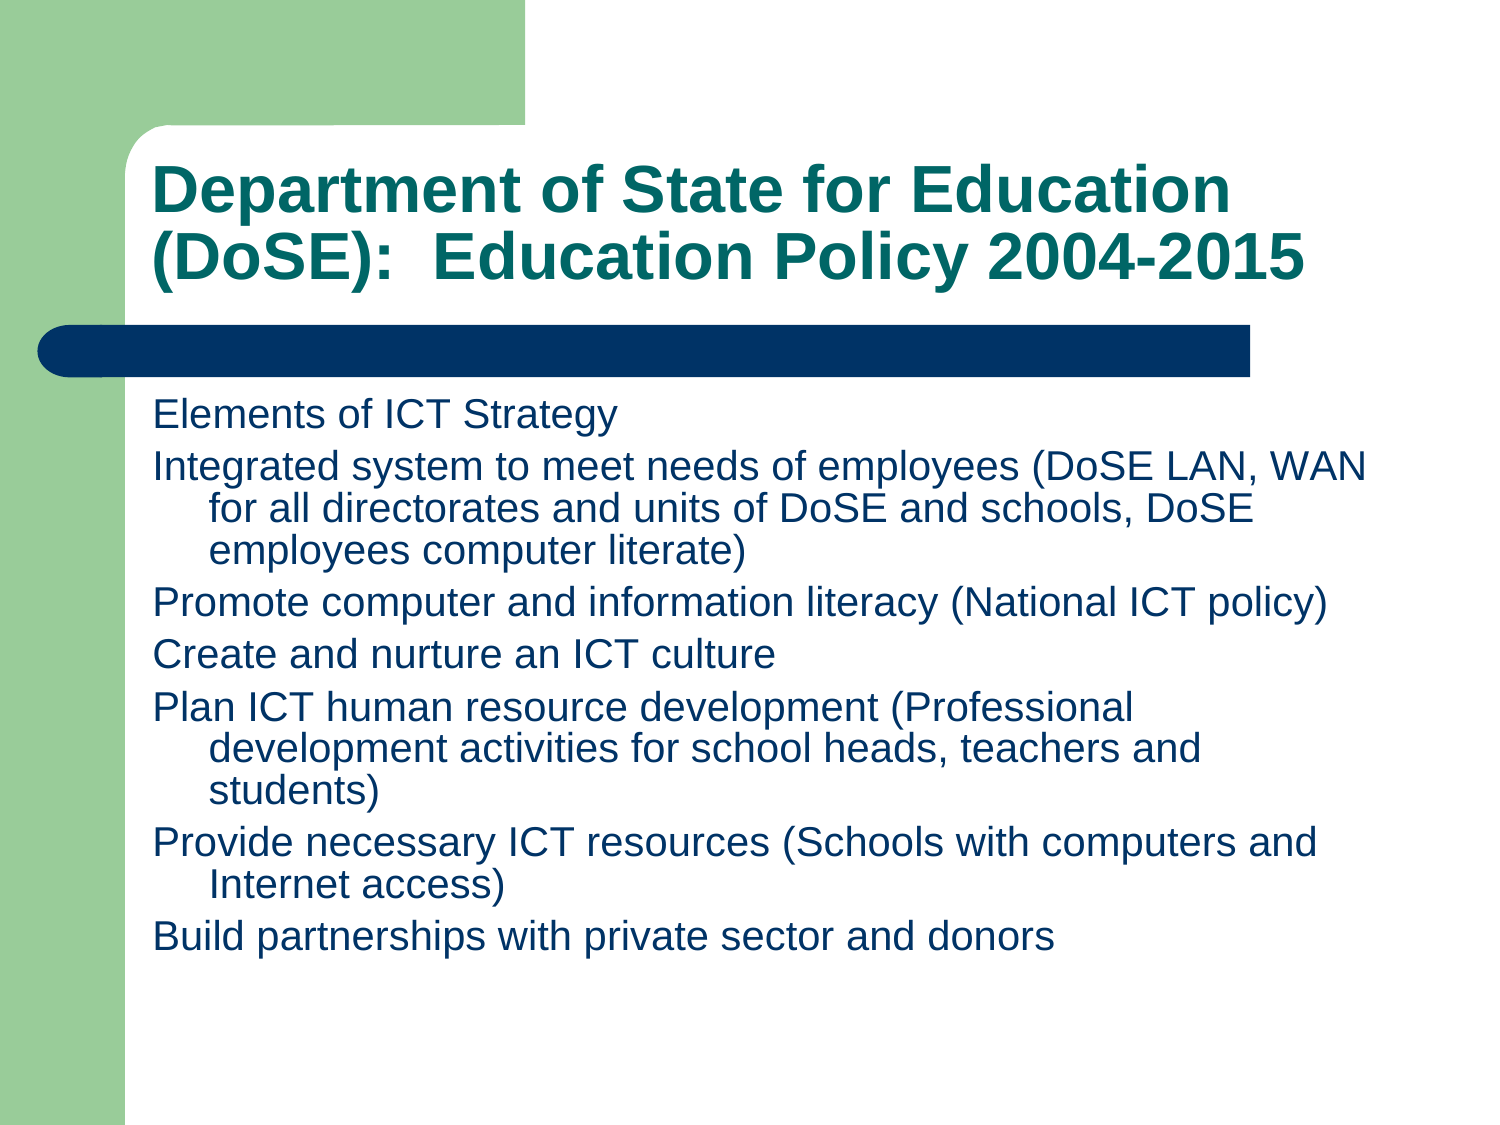

# Department of State for Education (DoSE): Education Policy 2004-2015
Elements of ICT Strategy
Integrated system to meet needs of employees (DoSE LAN, WAN for all directorates and units of DoSE and schools, DoSE employees computer literate)
Promote computer and information literacy (National ICT policy)
Create and nurture an ICT culture
Plan ICT human resource development (Professional development activities for school heads, teachers and students)
Provide necessary ICT resources (Schools with computers and Internet access)
Build partnerships with private sector and donors